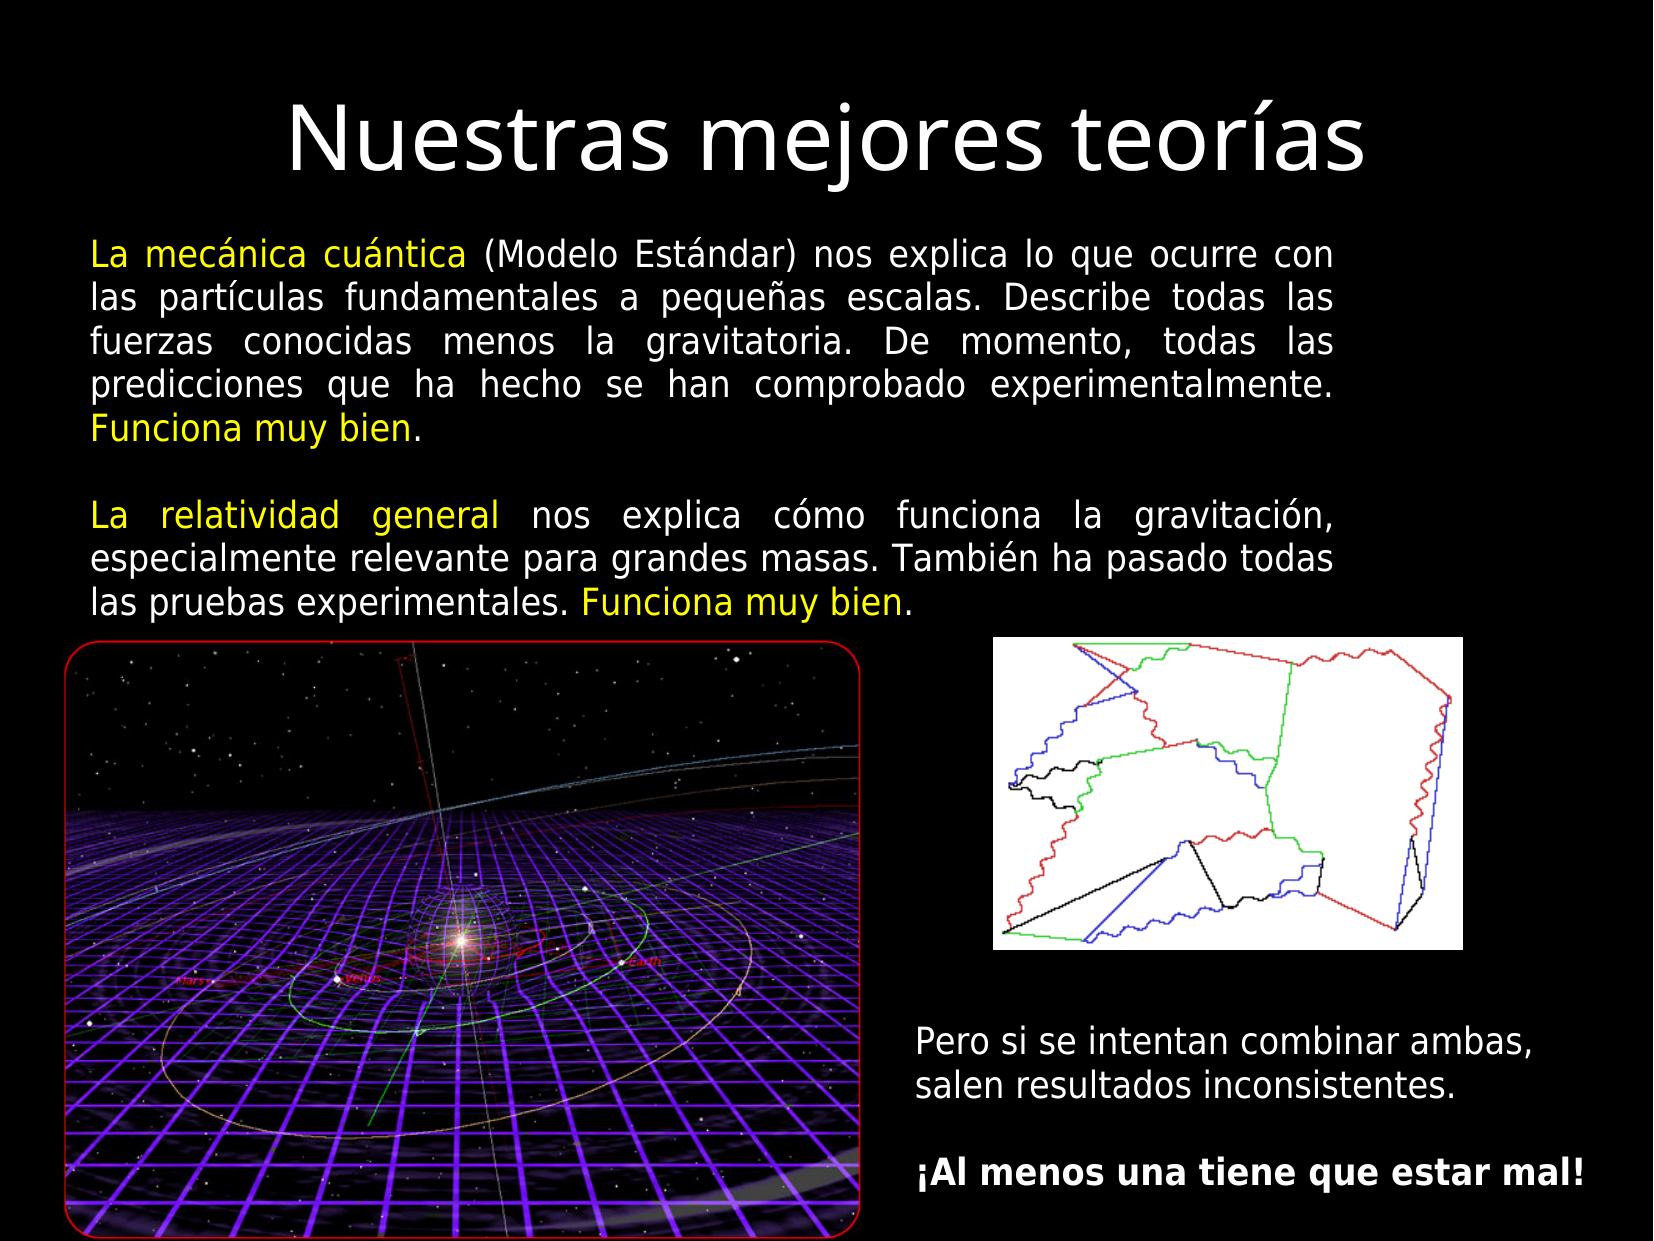

# Nuestras mejores teorías
La mecánica cuántica (Modelo Estándar) nos explica lo que ocurre con las partículas fundamentales a pequeñas escalas. Describe todas las fuerzas conocidas menos la gravitatoria. De momento, todas las predicciones que ha hecho se han comprobado experimentalmente. Funciona muy bien.
La relatividad general nos explica cómo funciona la gravitación, especialmente relevante para grandes masas. También ha pasado todas las pruebas experimentales. Funciona muy bien.
Pero si se intentan combinar ambas, salen resultados inconsistentes.
¡Al menos una tiene que estar mal!